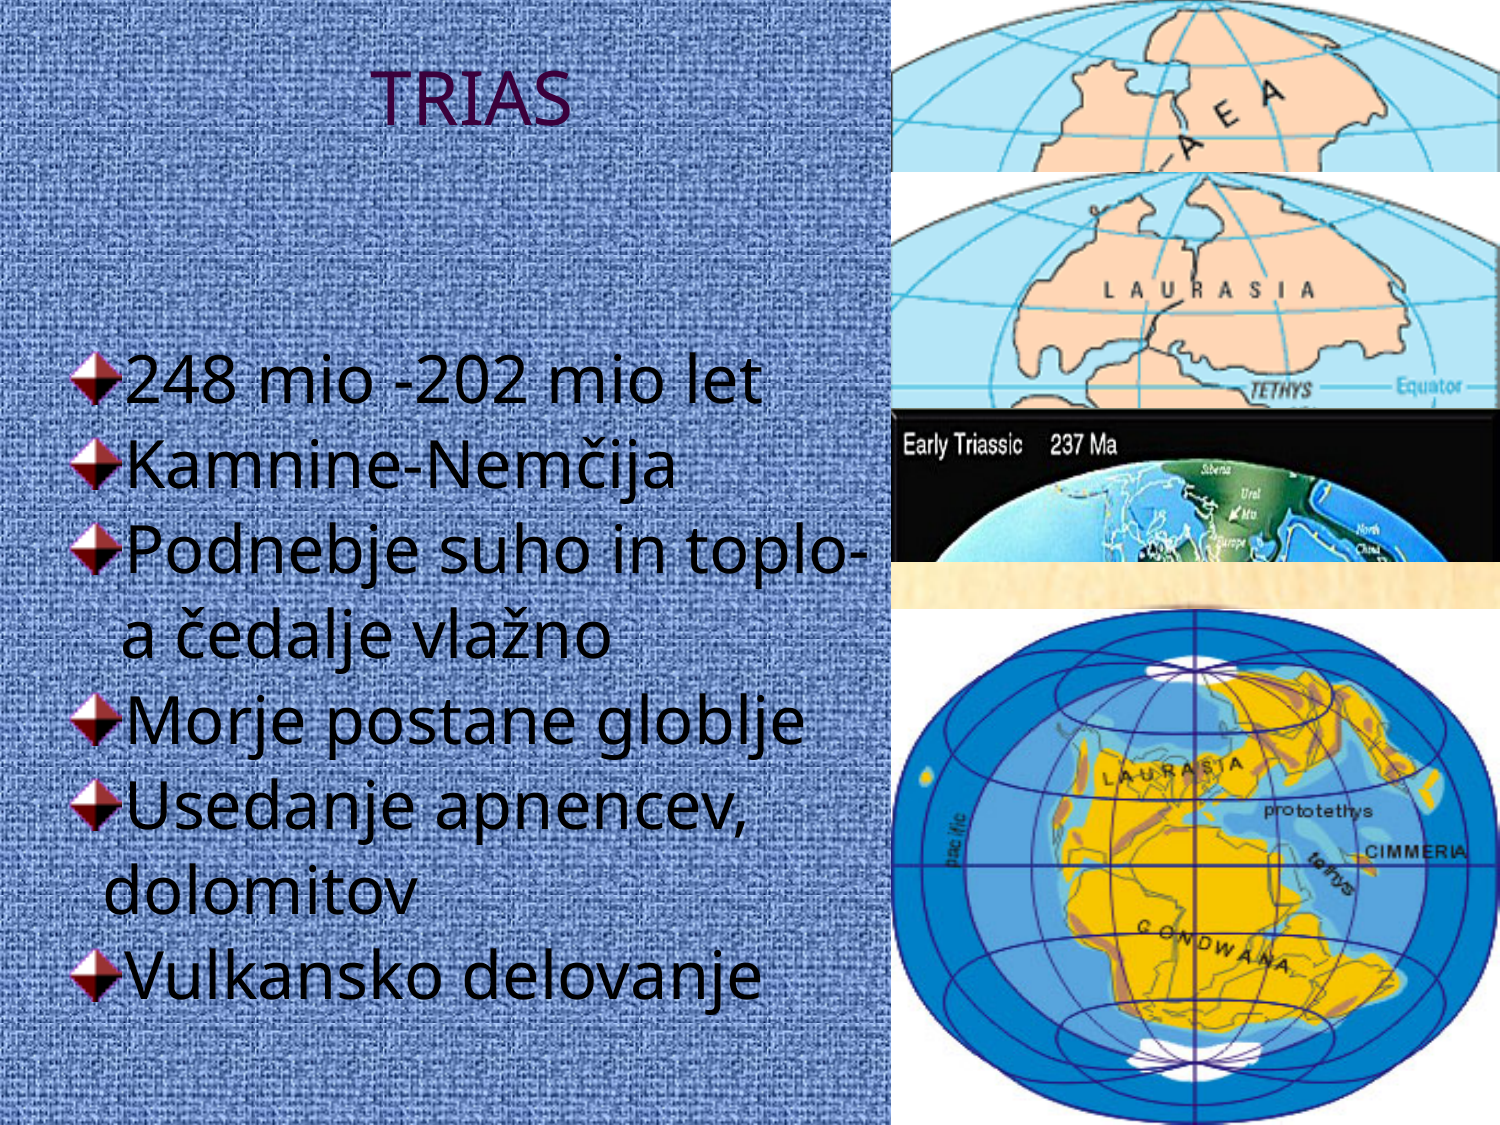

TRIAS
# 248 mio -202 mio let
Kamnine-Nemčija
Podnebje suho in toplo-
 a čedalje vlažno
Morje postane globlje
Usedanje apnencev,
 dolomitov
Vulkansko delovanje